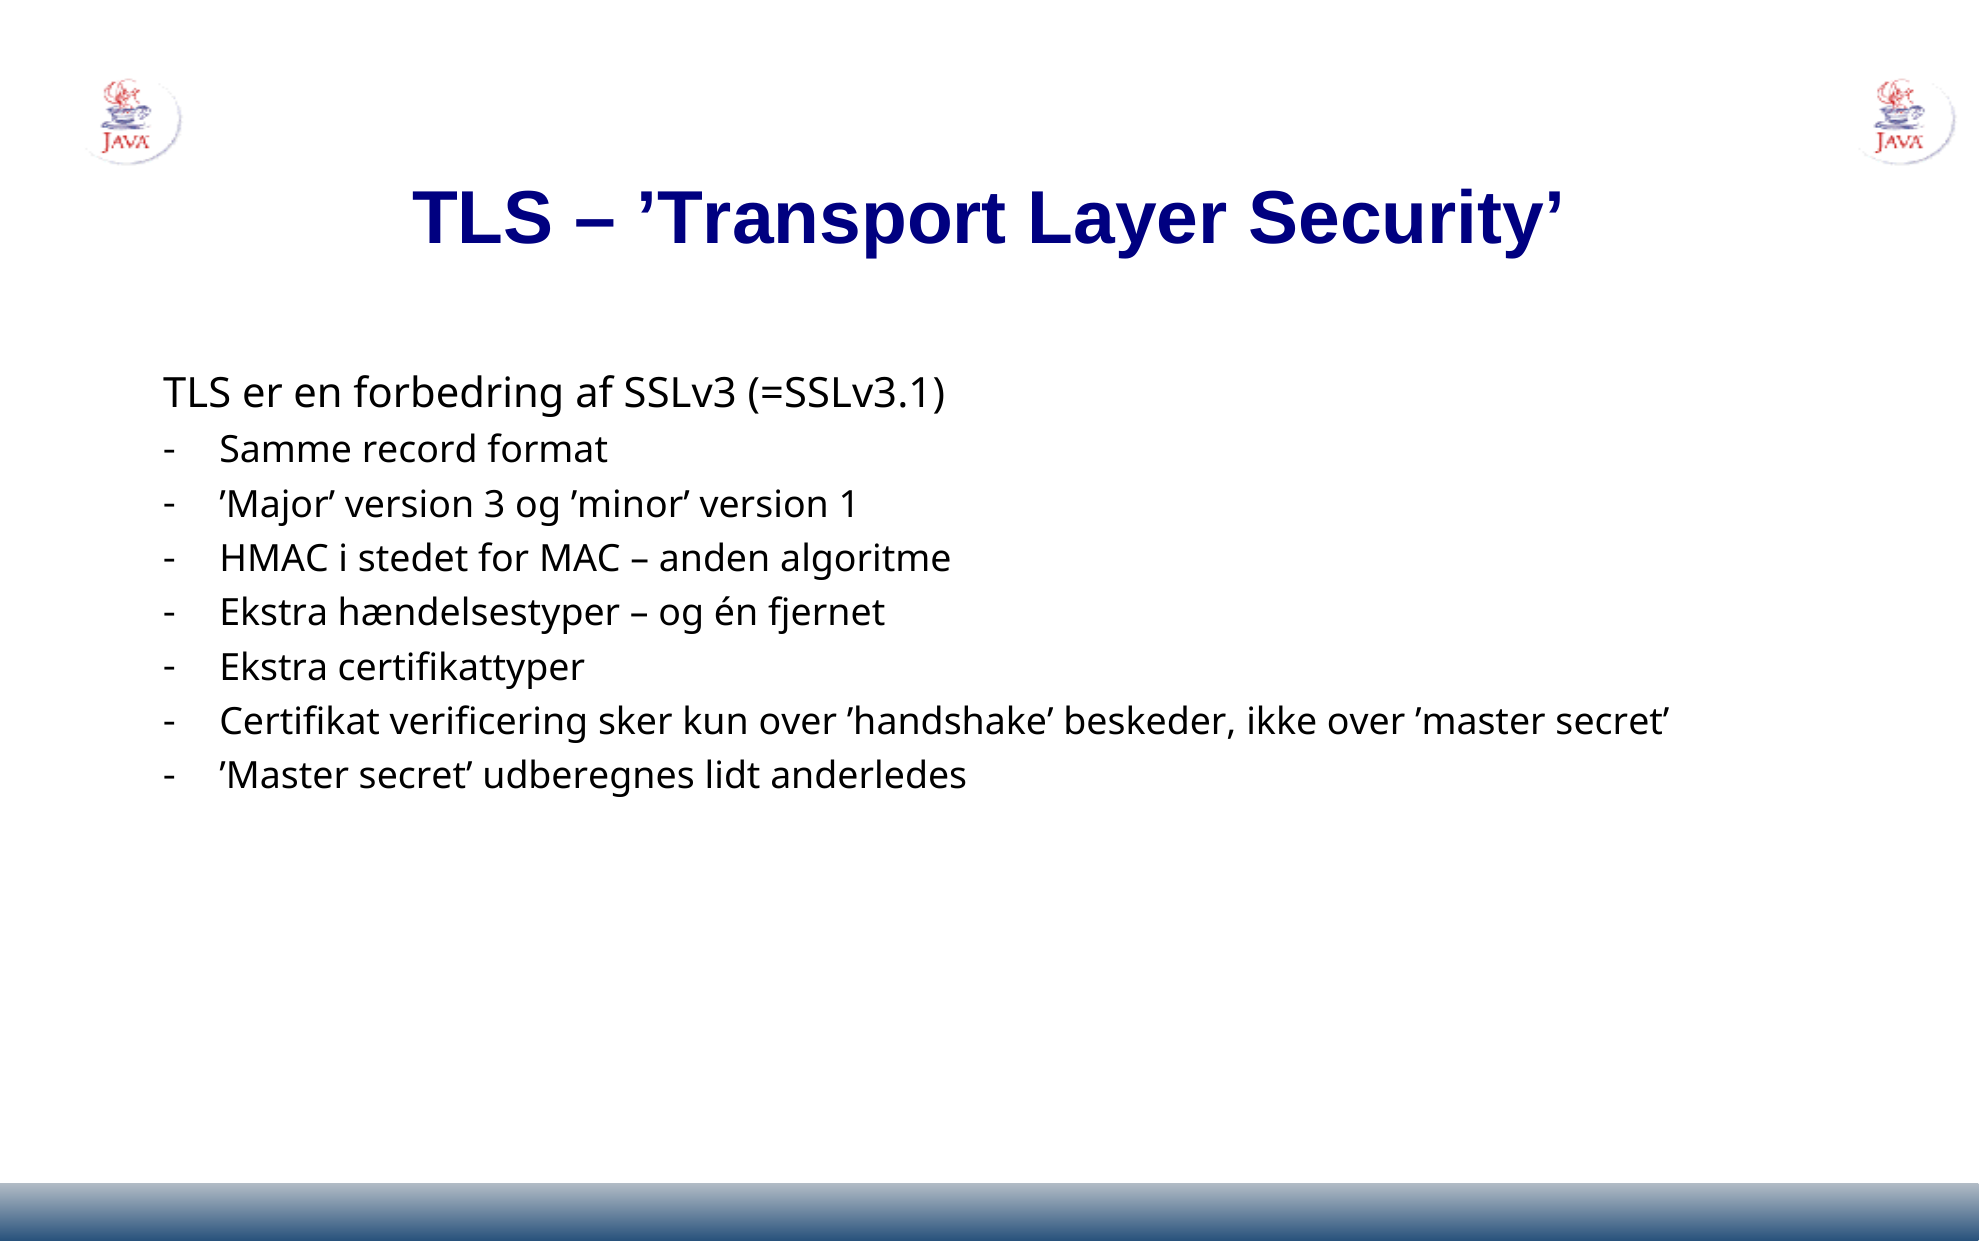

# TLS – ’Transport Layer Security’
TLS er en forbedring af SSLv3 (=SSLv3.1)
Samme record format
’Major’ version 3 og ’minor’ version 1
HMAC i stedet for MAC – anden algoritme
Ekstra hændelsestyper – og én fjernet
Ekstra certifikattyper
Certifikat verificering sker kun over ’handshake’ beskeder, ikke over ’master secret’
’Master secret’ udberegnes lidt anderledes